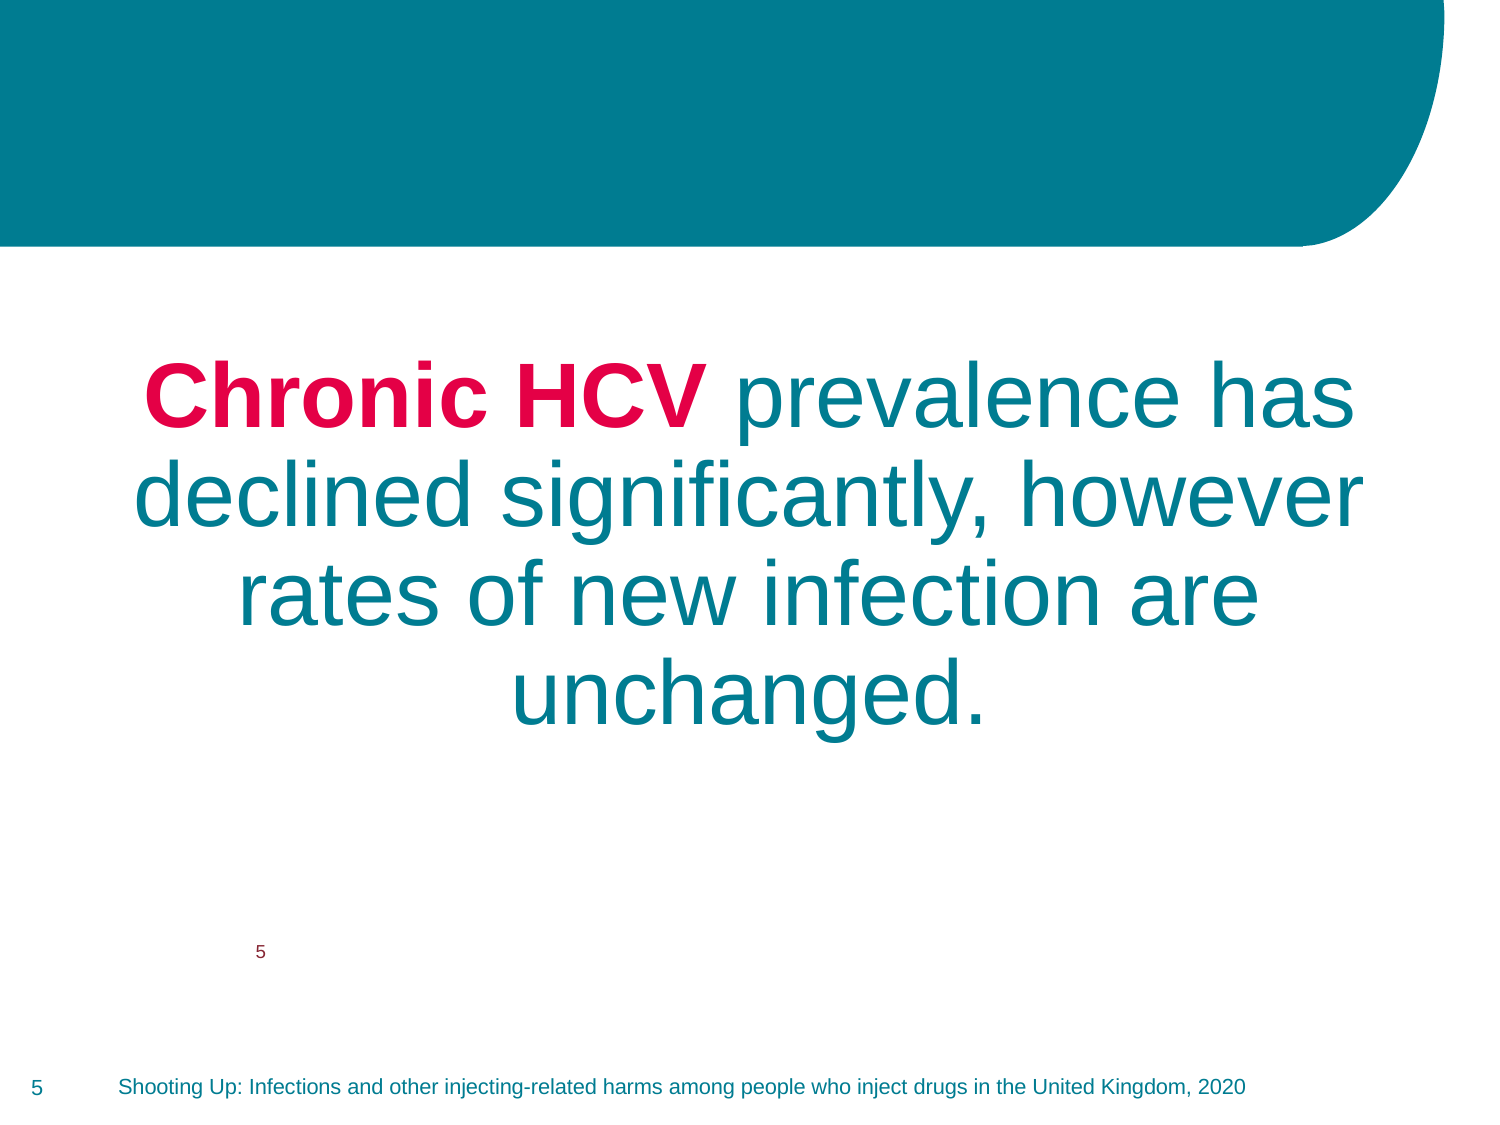

# Chronic HCV prevalence has declined significantly, however rates of new infection are unchanged.
 1
Shooting Up: Infections among people who inject drugs in the United Kingdom, 2018
1
Shooting Up: Infections and other injecting-related harms among people who inject drugs in the United Kingdom, 2020